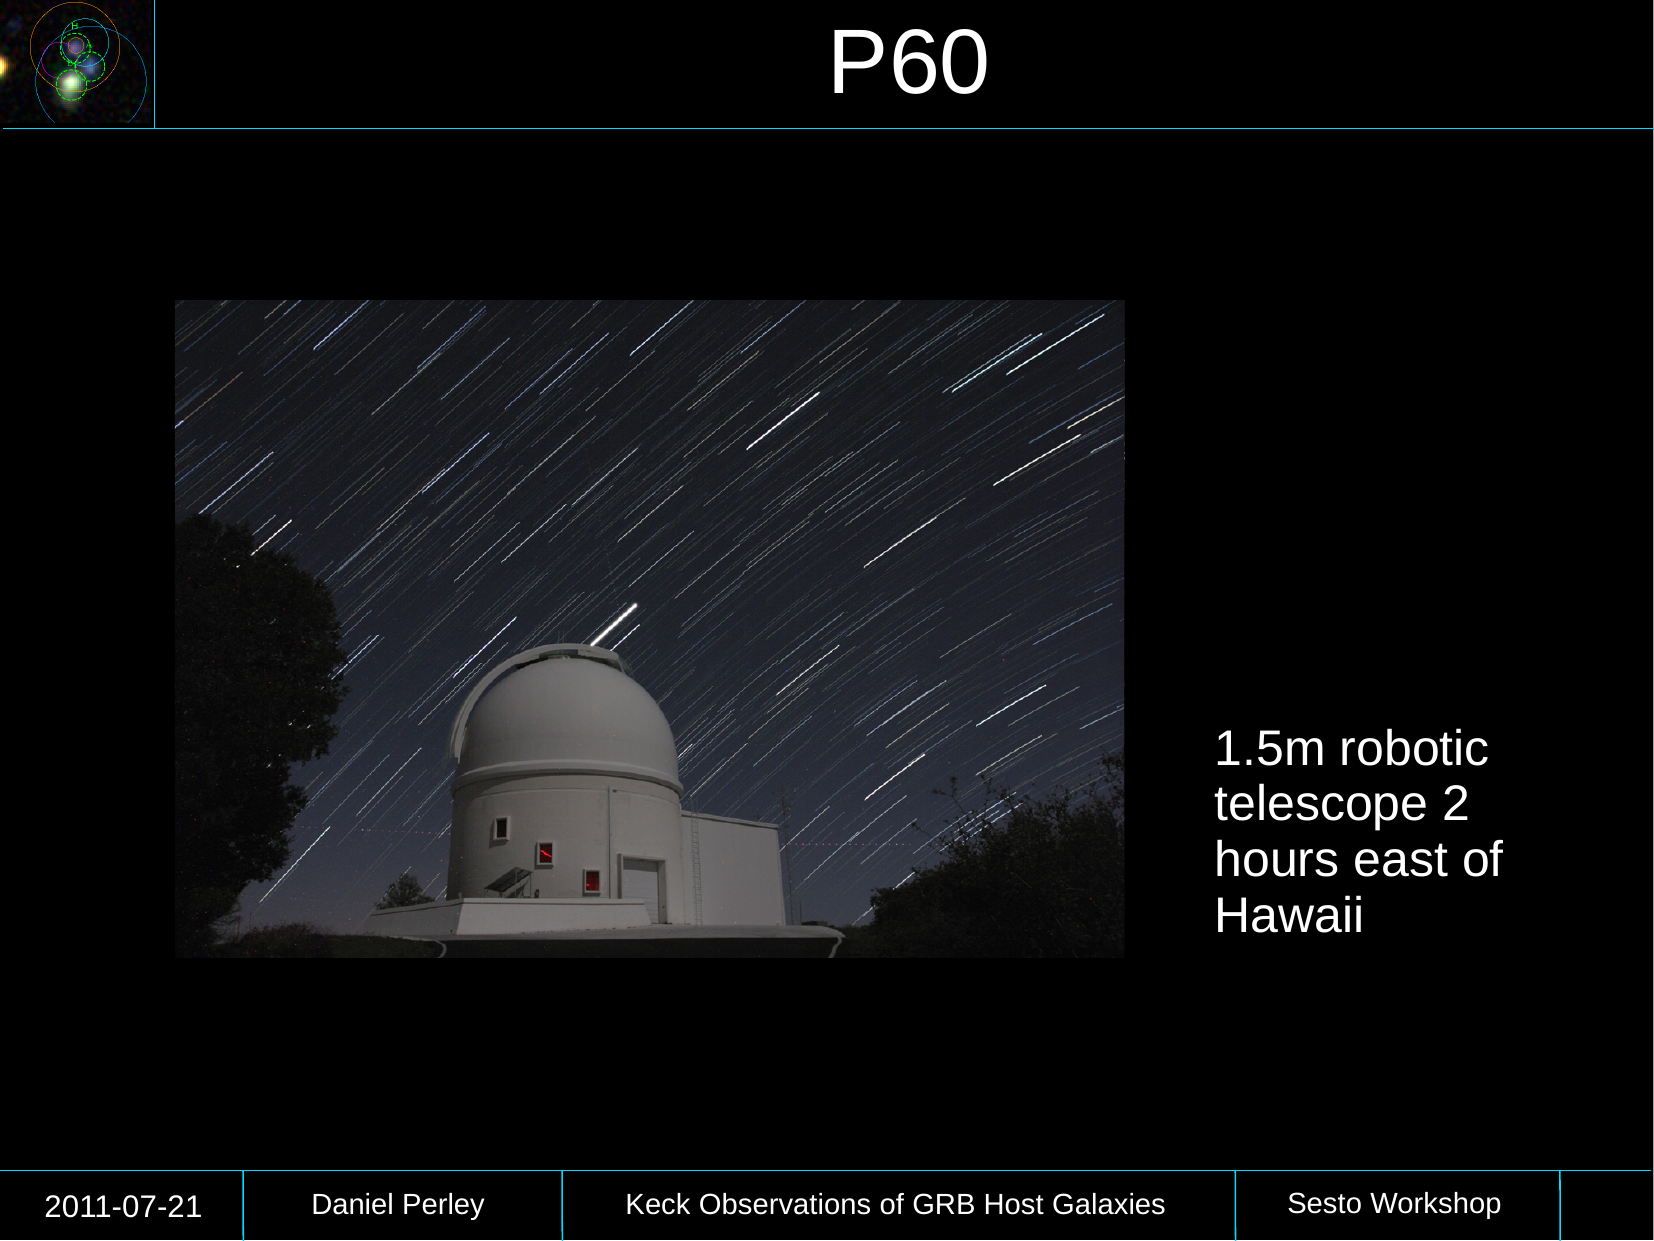

# P60
1.5m robotic telescope 2 hours east of Hawaii